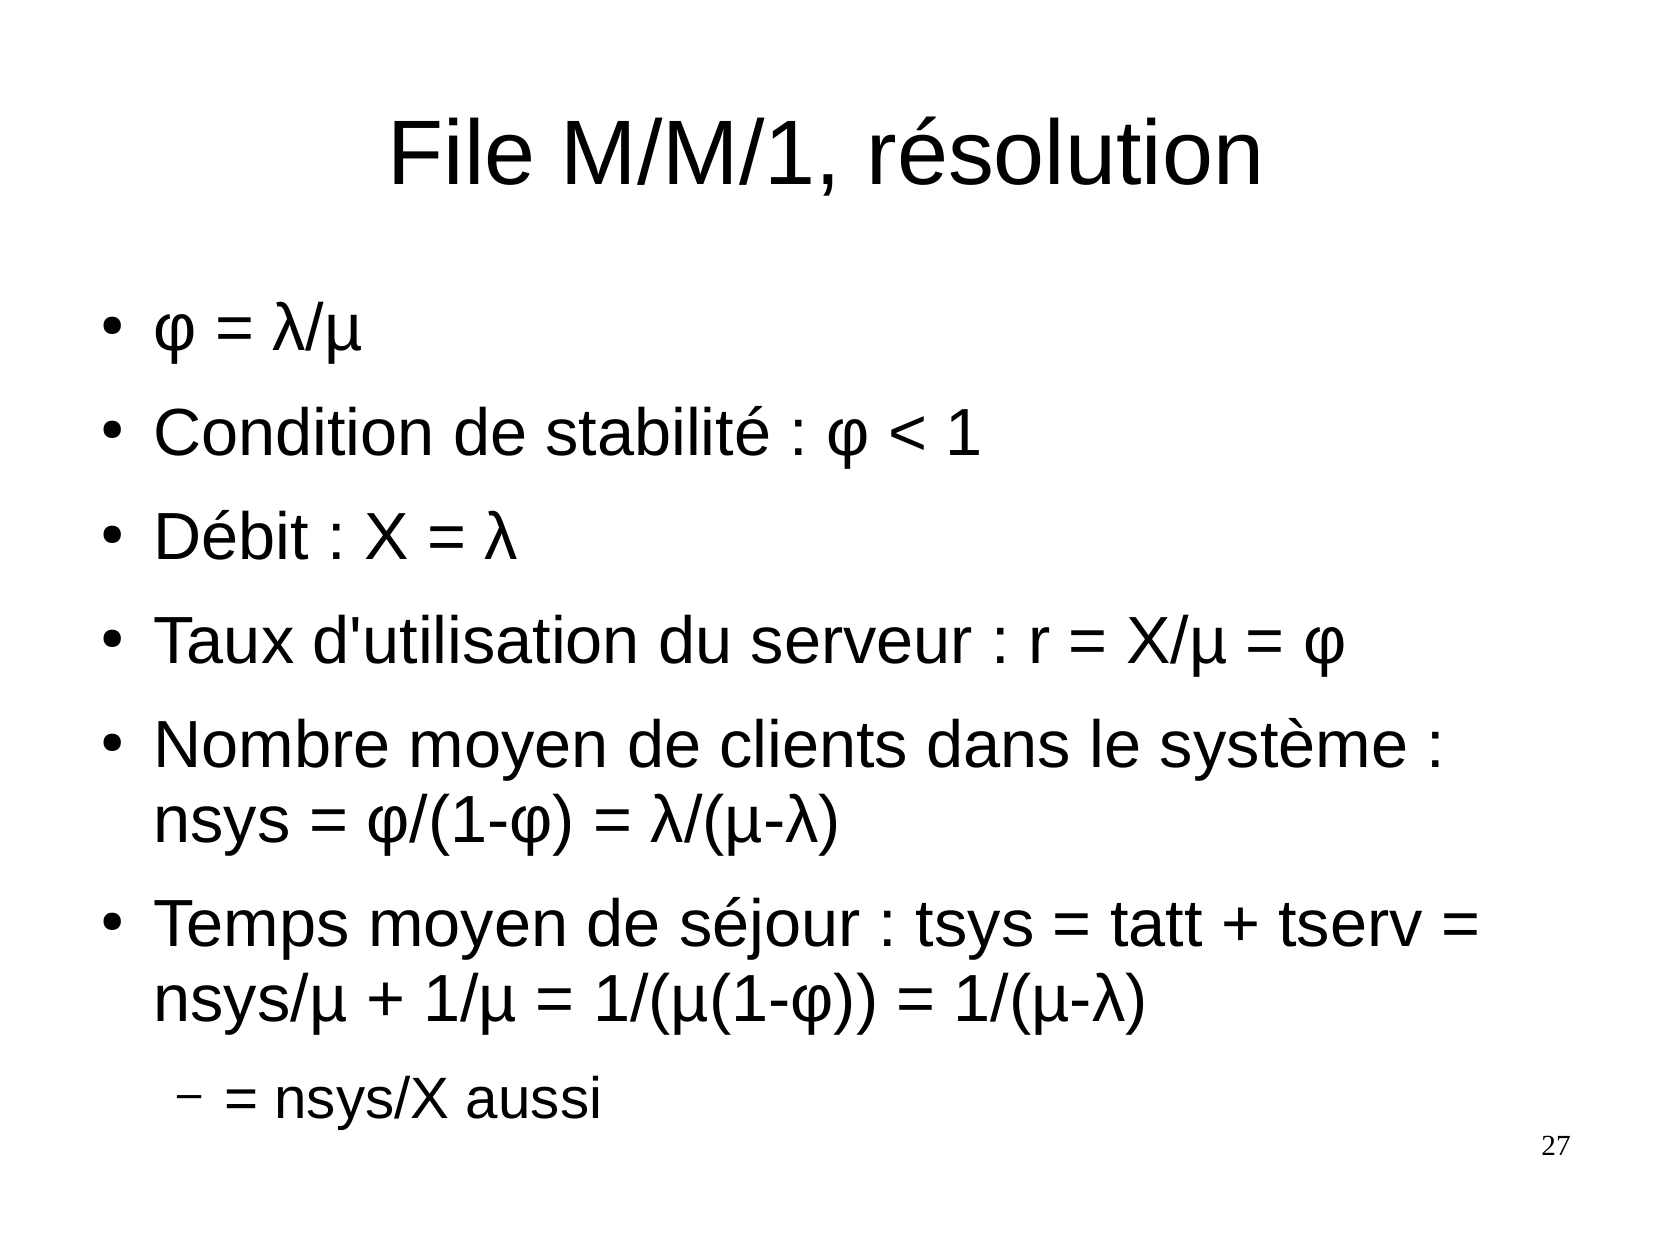

# File M/M/1, résolution
φ = λ/µ
Condition de stabilité : φ < 1
Débit : X = λ
Taux d'utilisation du serveur : r = X/µ = φ
Nombre moyen de clients dans le système : nsys = φ/(1-φ) = λ/(µ-λ)
Temps moyen de séjour : tsys = tatt + tserv = nsys/µ + 1/µ = 1/(µ(1-φ)) = 1/(µ-λ)
= nsys/X aussi
27